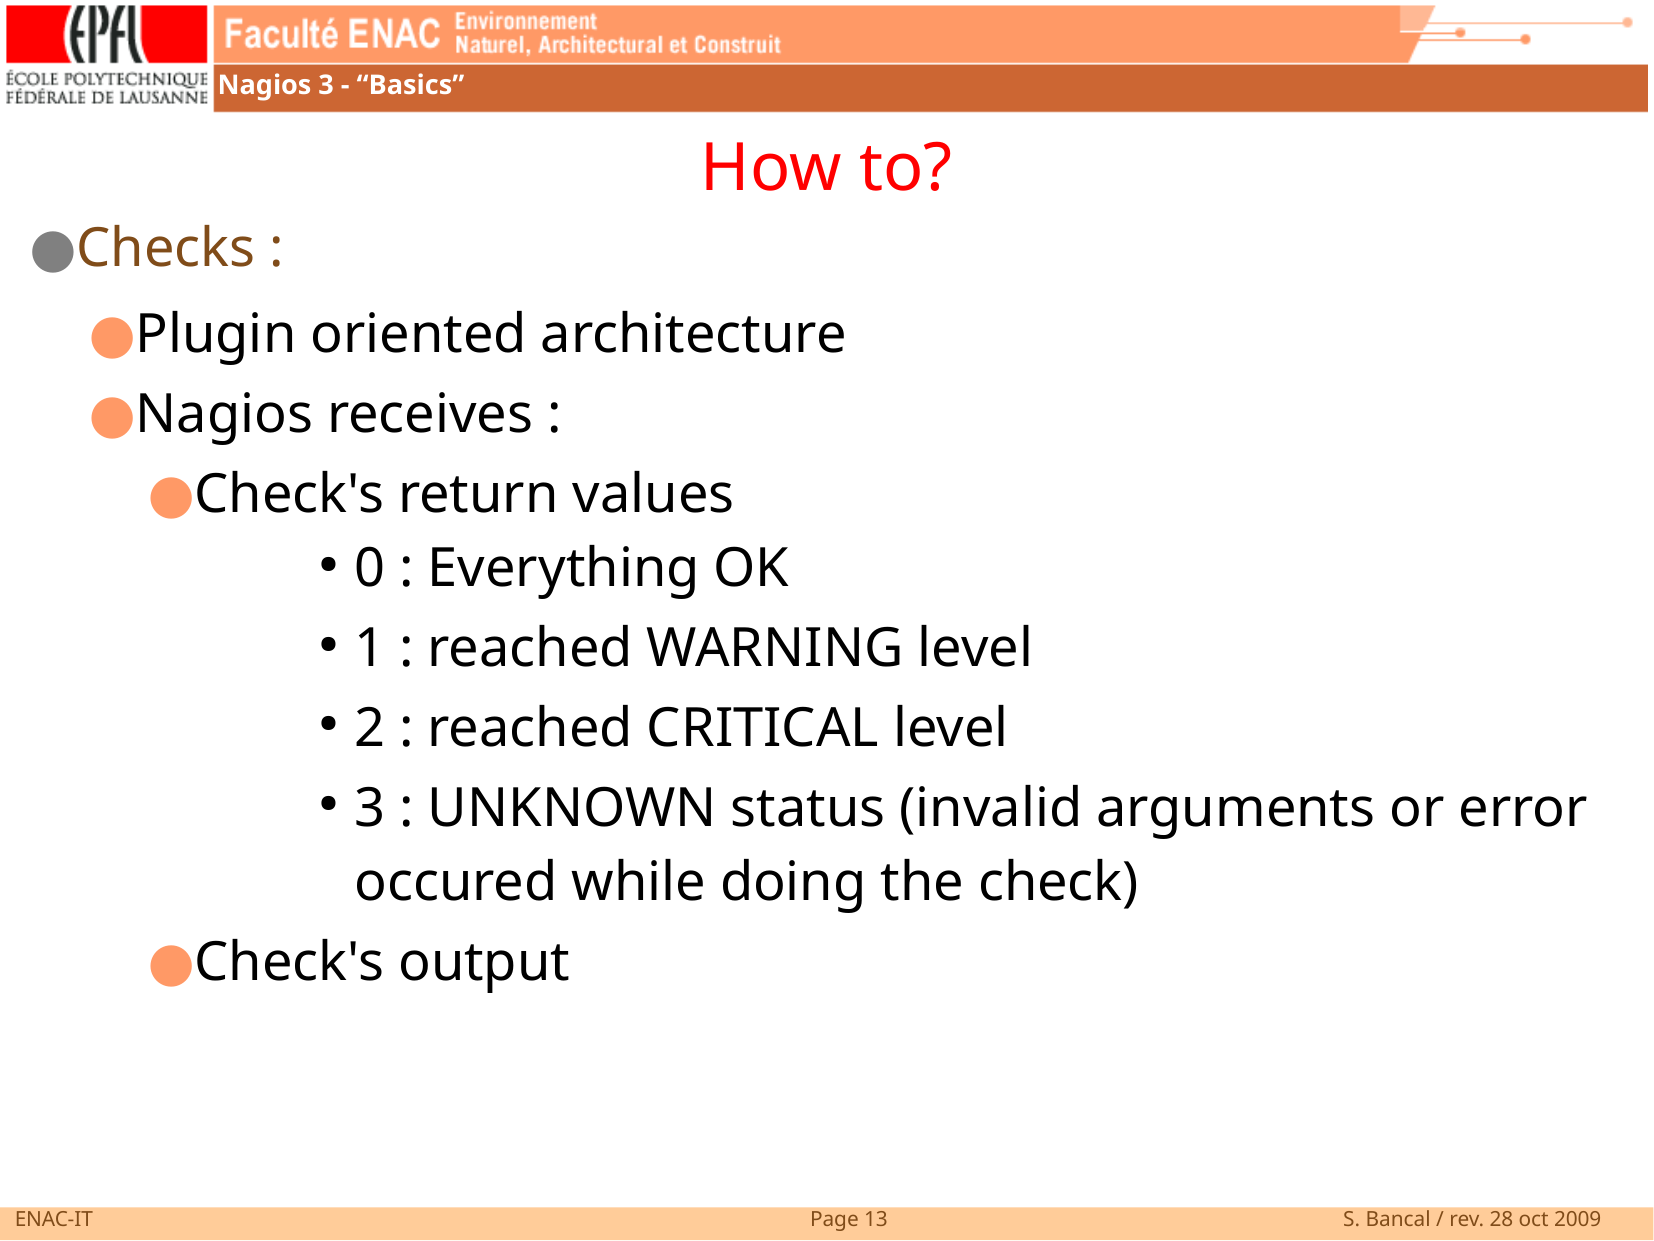

# How to?
Checks :
Plugin oriented architecture
Nagios receives :
Check's return values
0 : Everything OK
1 : reached WARNING level
2 : reached CRITICAL level
3 : UNKNOWN status (invalid arguments or error occured while doing the check)
Check's output